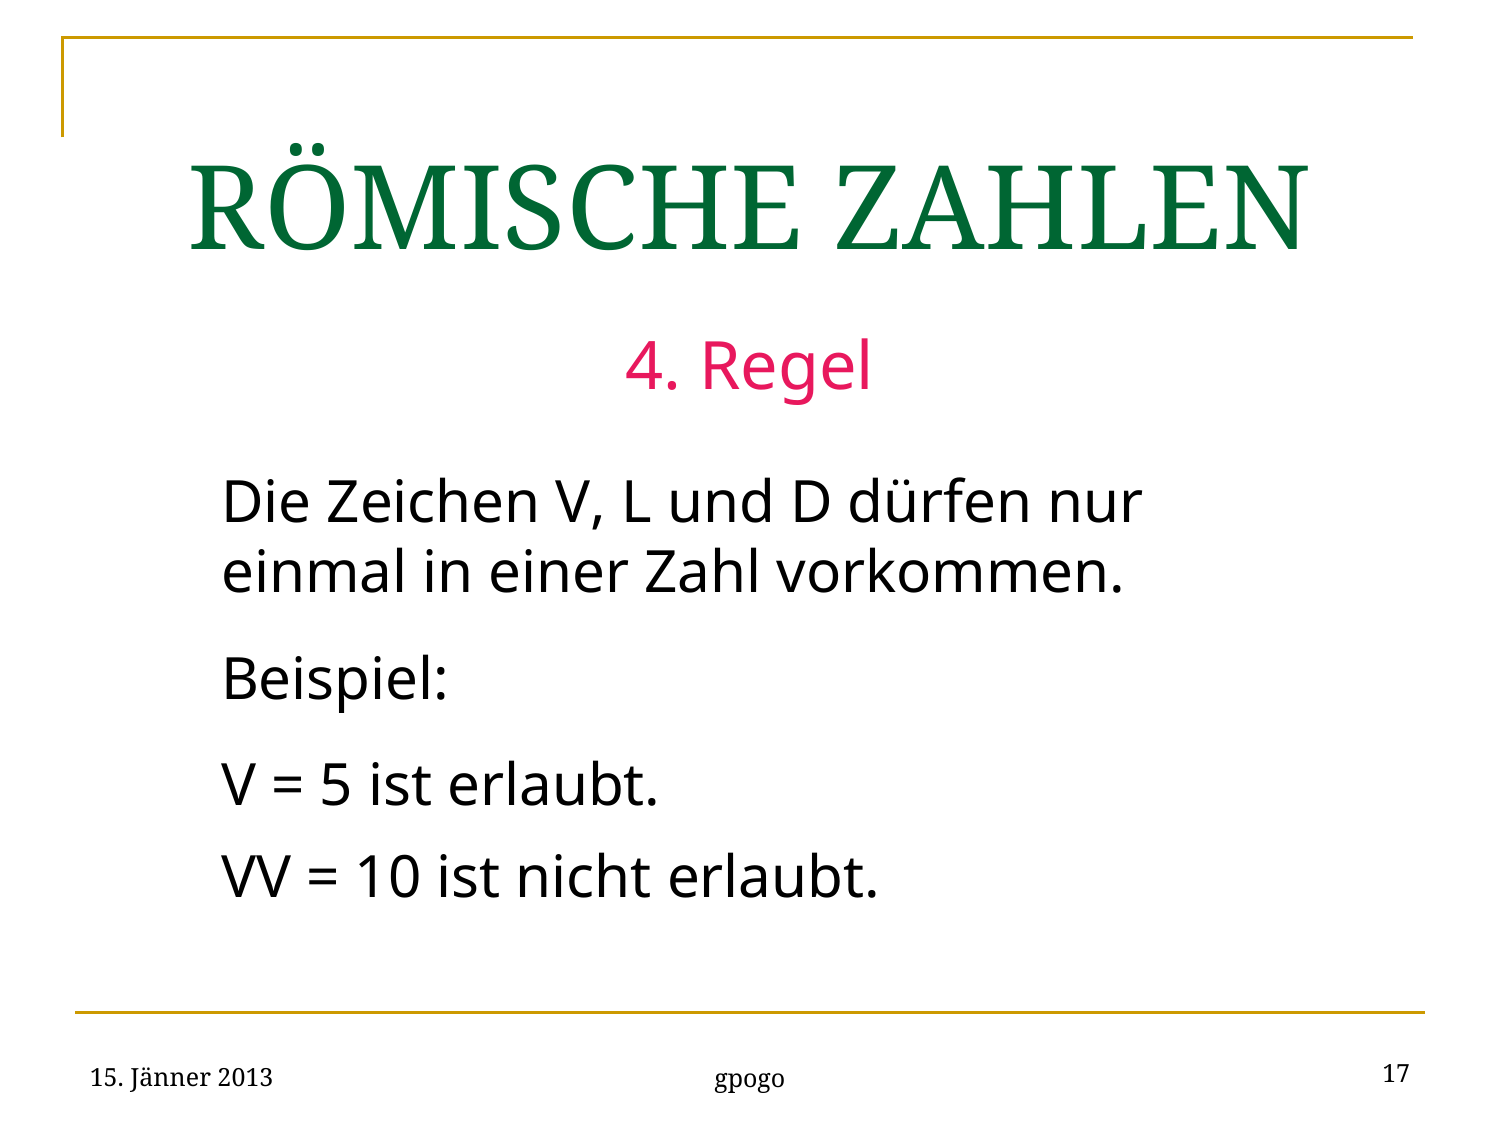

# RÖMISCHE ZAHLEN
4. Regel
Die Zeichen V, L und D dürfen nur einmal in einer Zahl vorkommen.
Beispiel:
V = 5 ist erlaubt.
VV = 10 ist nicht erlaubt.
15. Jänner 2013
gpogo